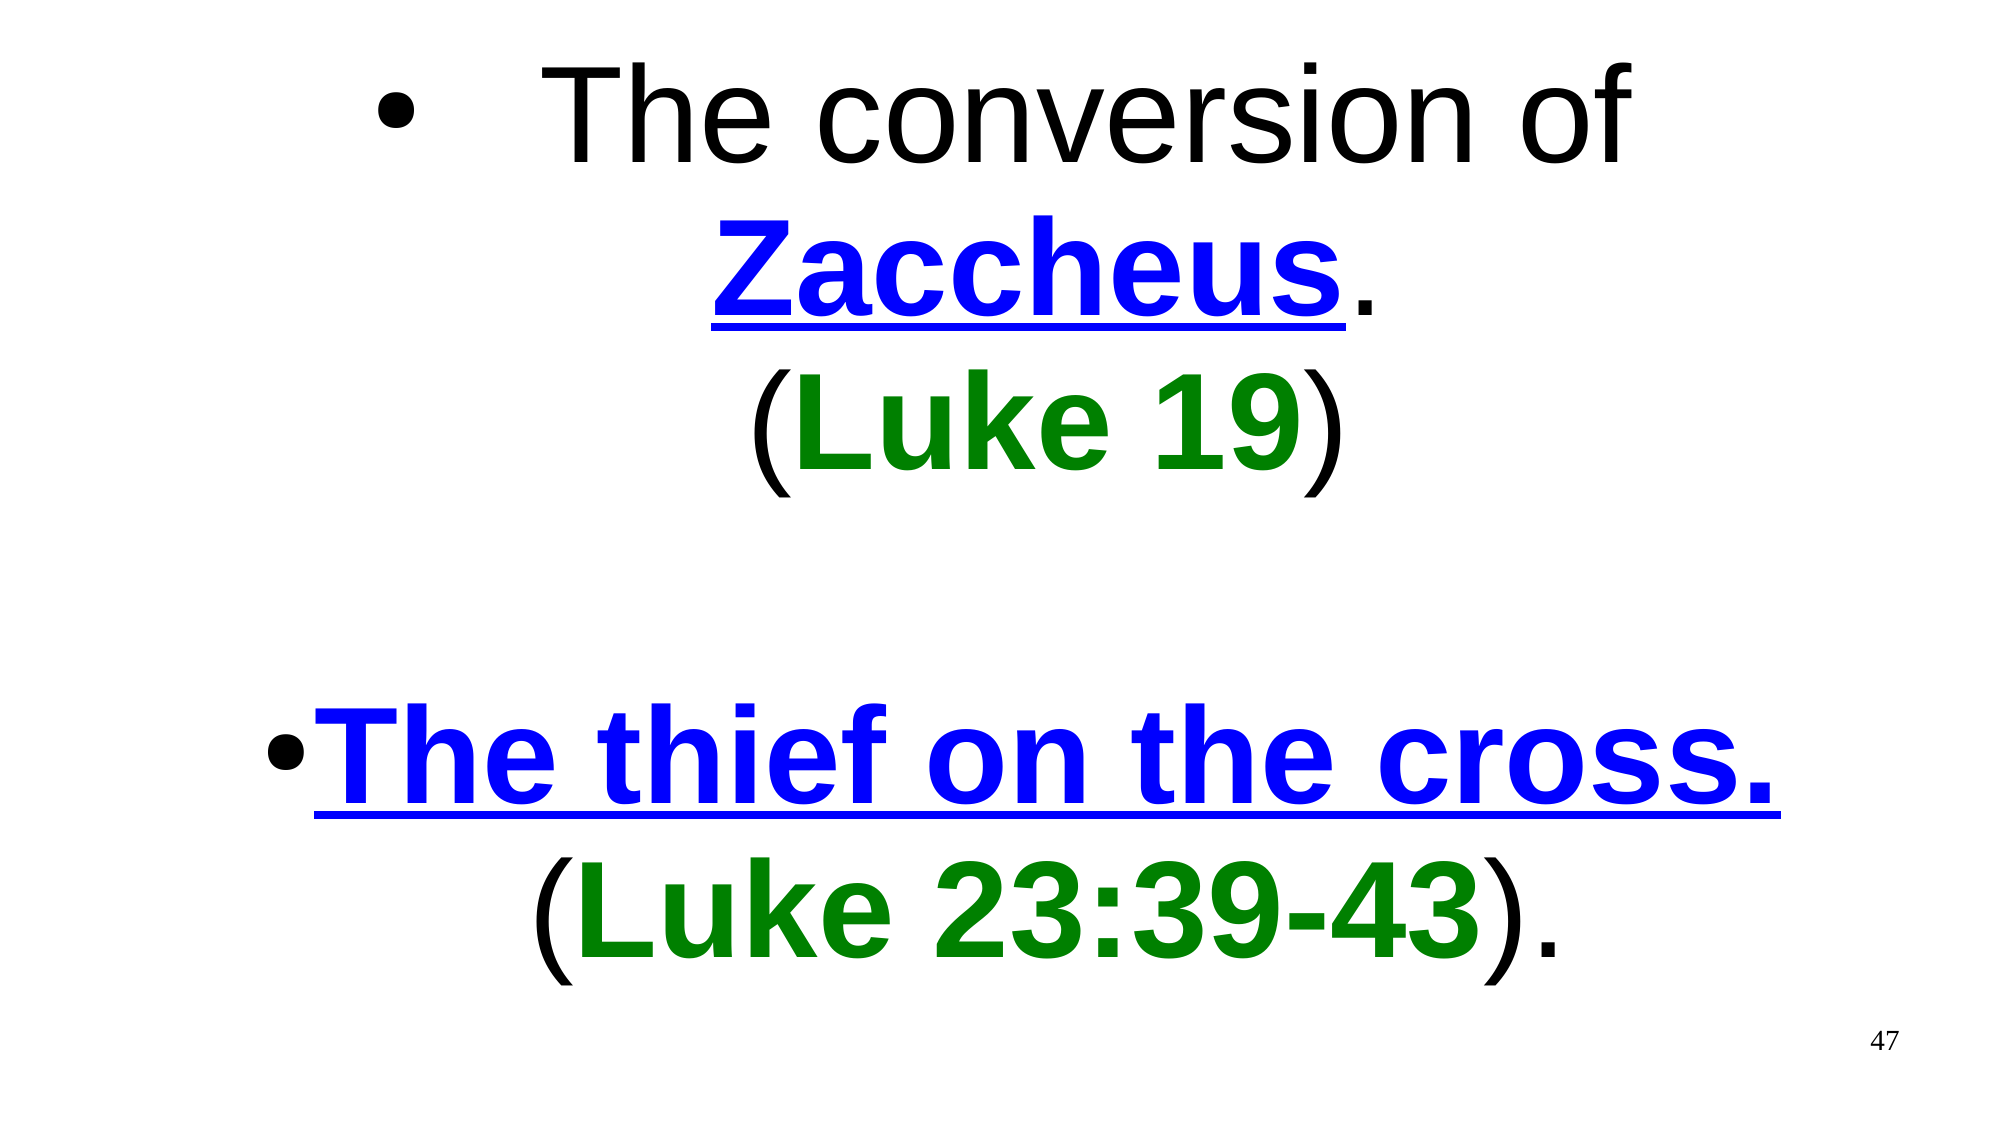

# The conversion of Zaccheus. (Luke 19)
The thief on the cross.
(Luke 23:39-43).
47